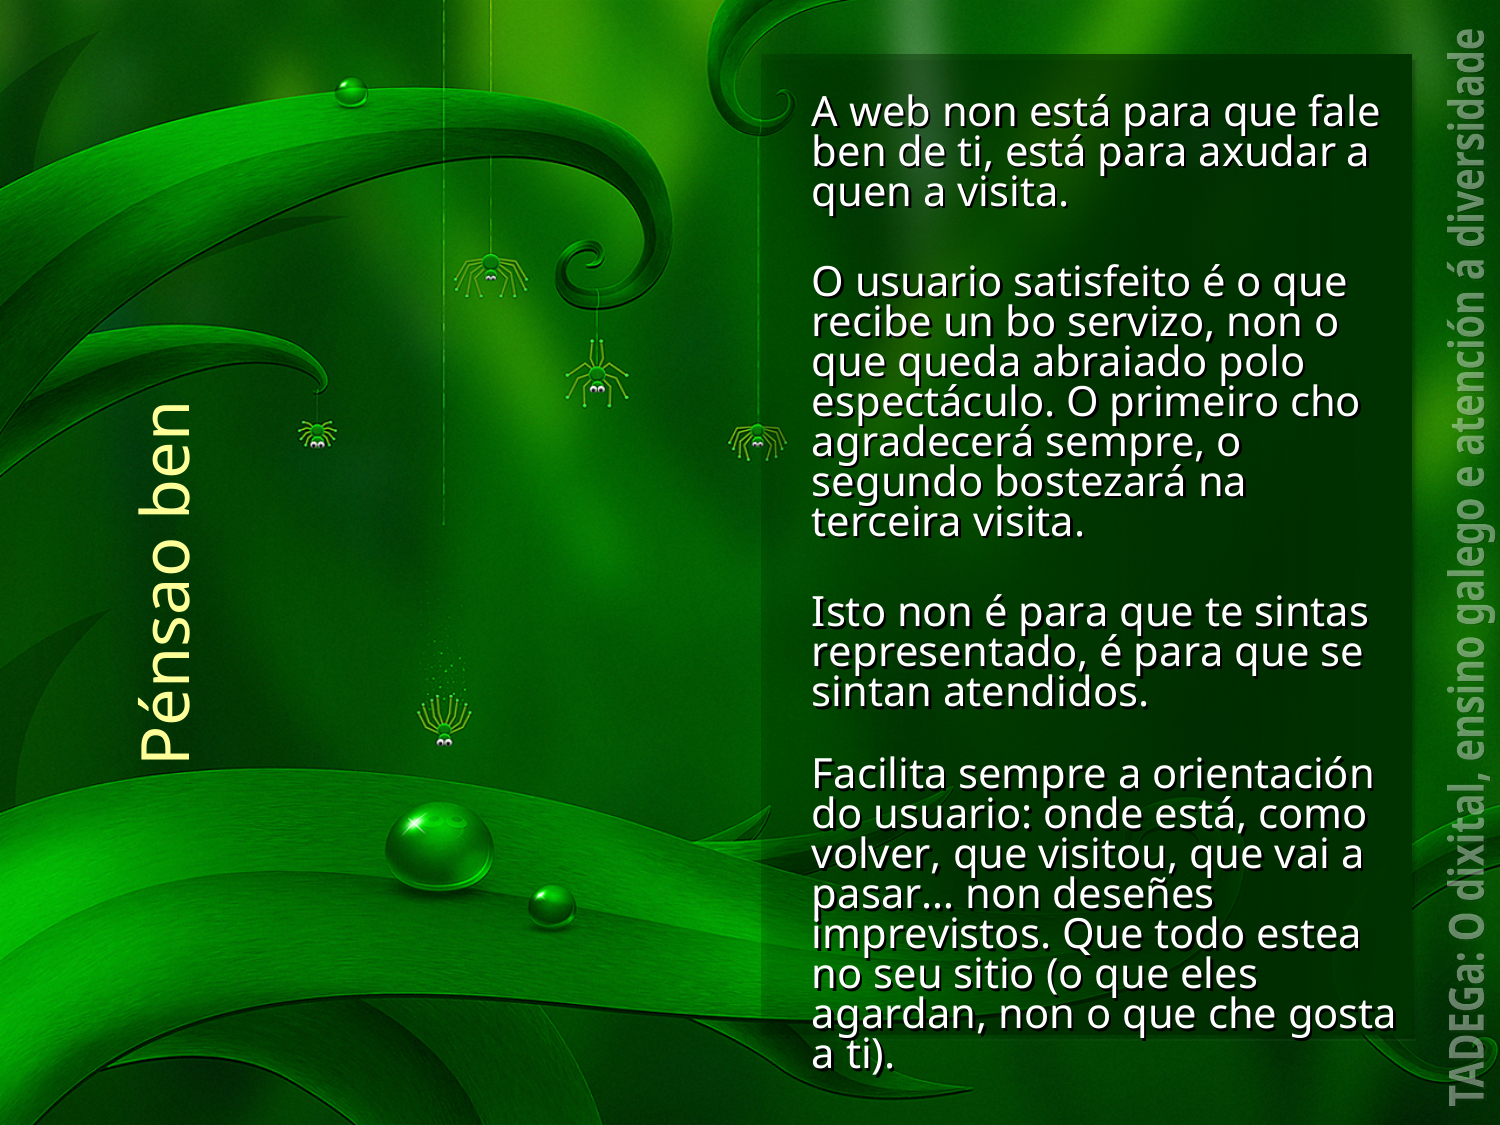

A web non está para que fale ben de ti, está para axudar a quen a visita.
O usuario satisfeito é o que recibe un bo servizo, non o que queda abraiado polo espectáculo. O primeiro cho agradecerá sempre, o segundo bostezará na terceira visita.
Isto non é para que te sintas representado, é para que se sintan atendidos.
Facilita sempre a orientación do usuario: onde está, como volver, que visitou, que vai a pasar… non deseñes imprevistos. Que todo estea no seu sitio (o que eles agardan, non o que che gosta a ti).
Pénsao ben